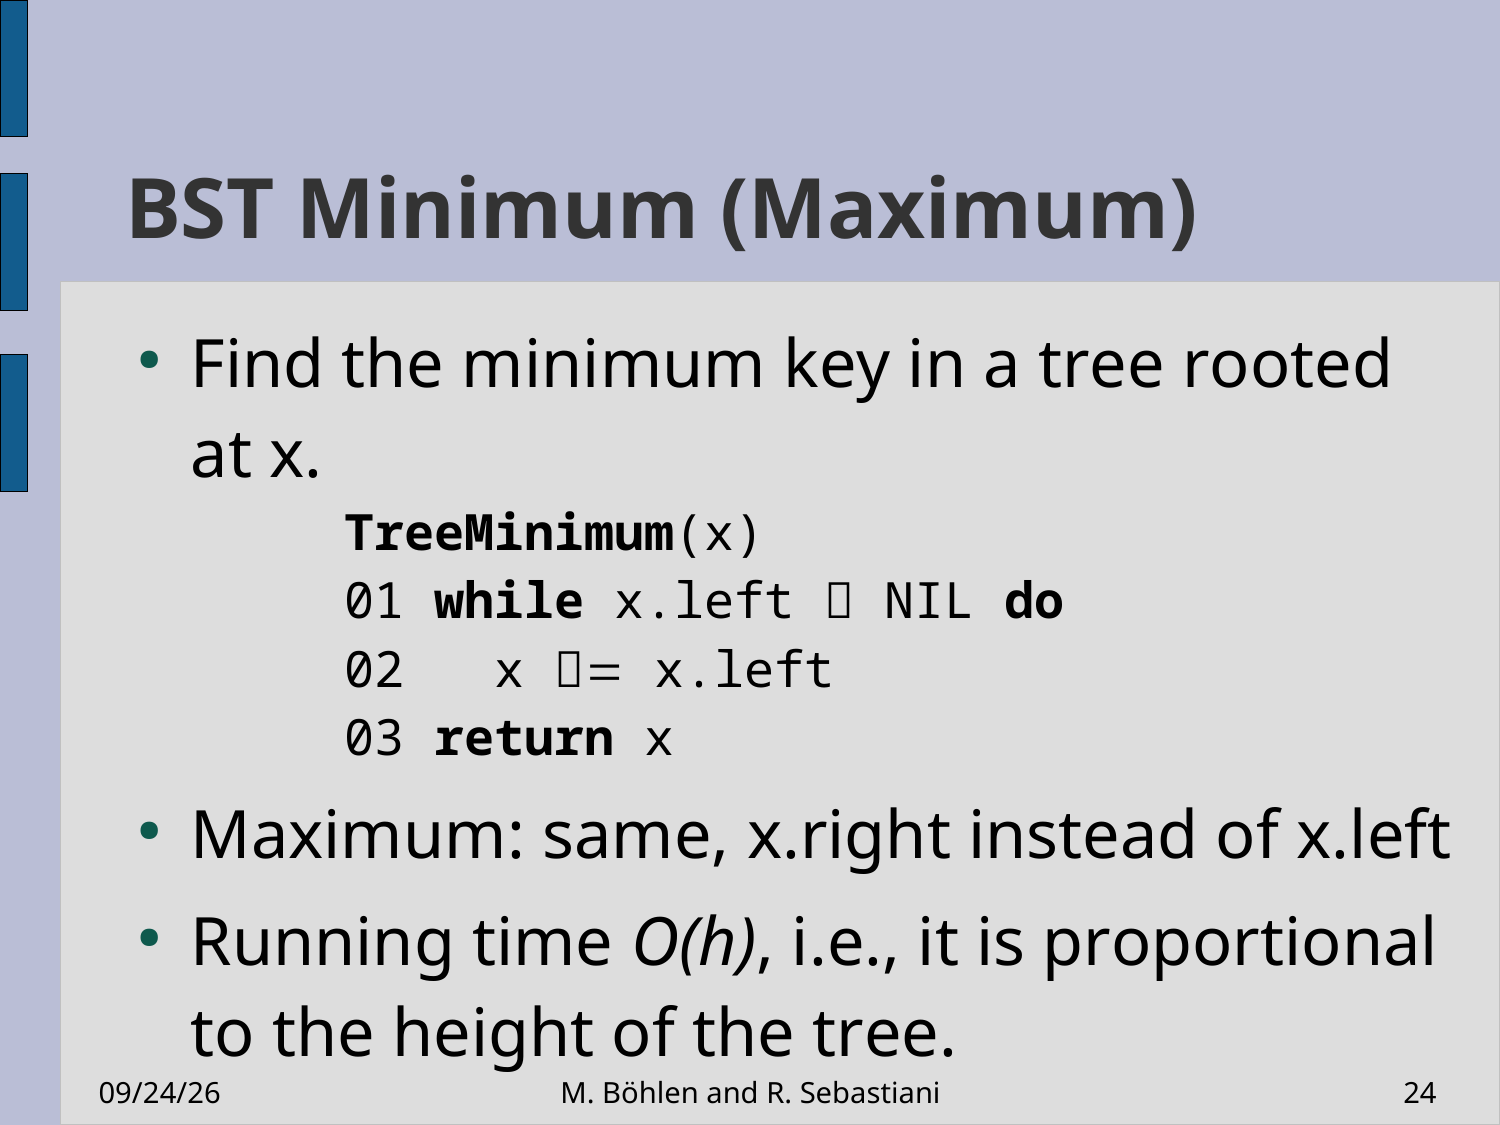

# BST Minimum (Maximum)
Find the minimum key in a tree rooted at x.
TreeMinimum(x)
01 while x.left  NIL do
02  x  x.left
03 return x
Maximum: same, x.right instead of x.left
Running time O(h), i.e., it is proportional to the height of the tree.
M. Böhlen and R. Sebastiani
24